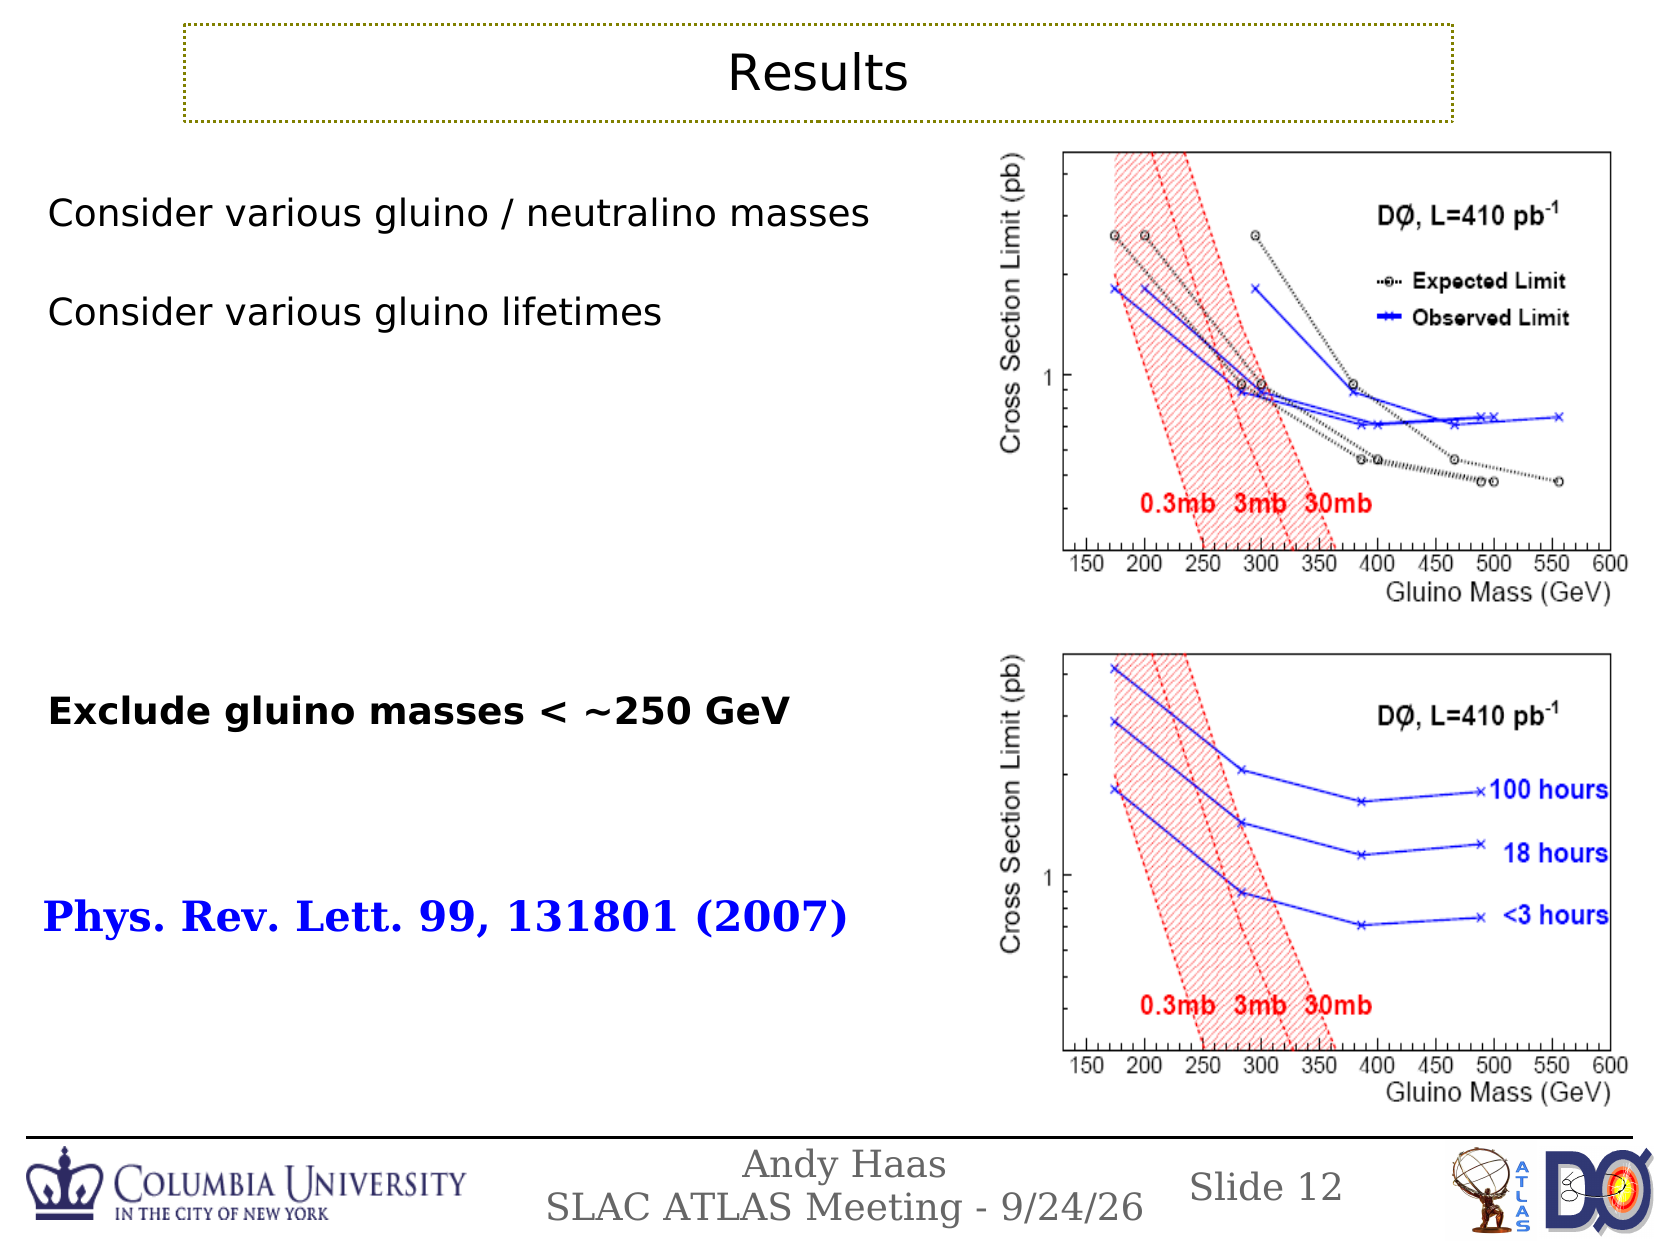

# Results
Consider various gluino / neutralino masses
Consider various gluino lifetimes
Exclude gluino masses < ~250 GeV
Phys. Rev. Lett. 99, 131801 (2007)